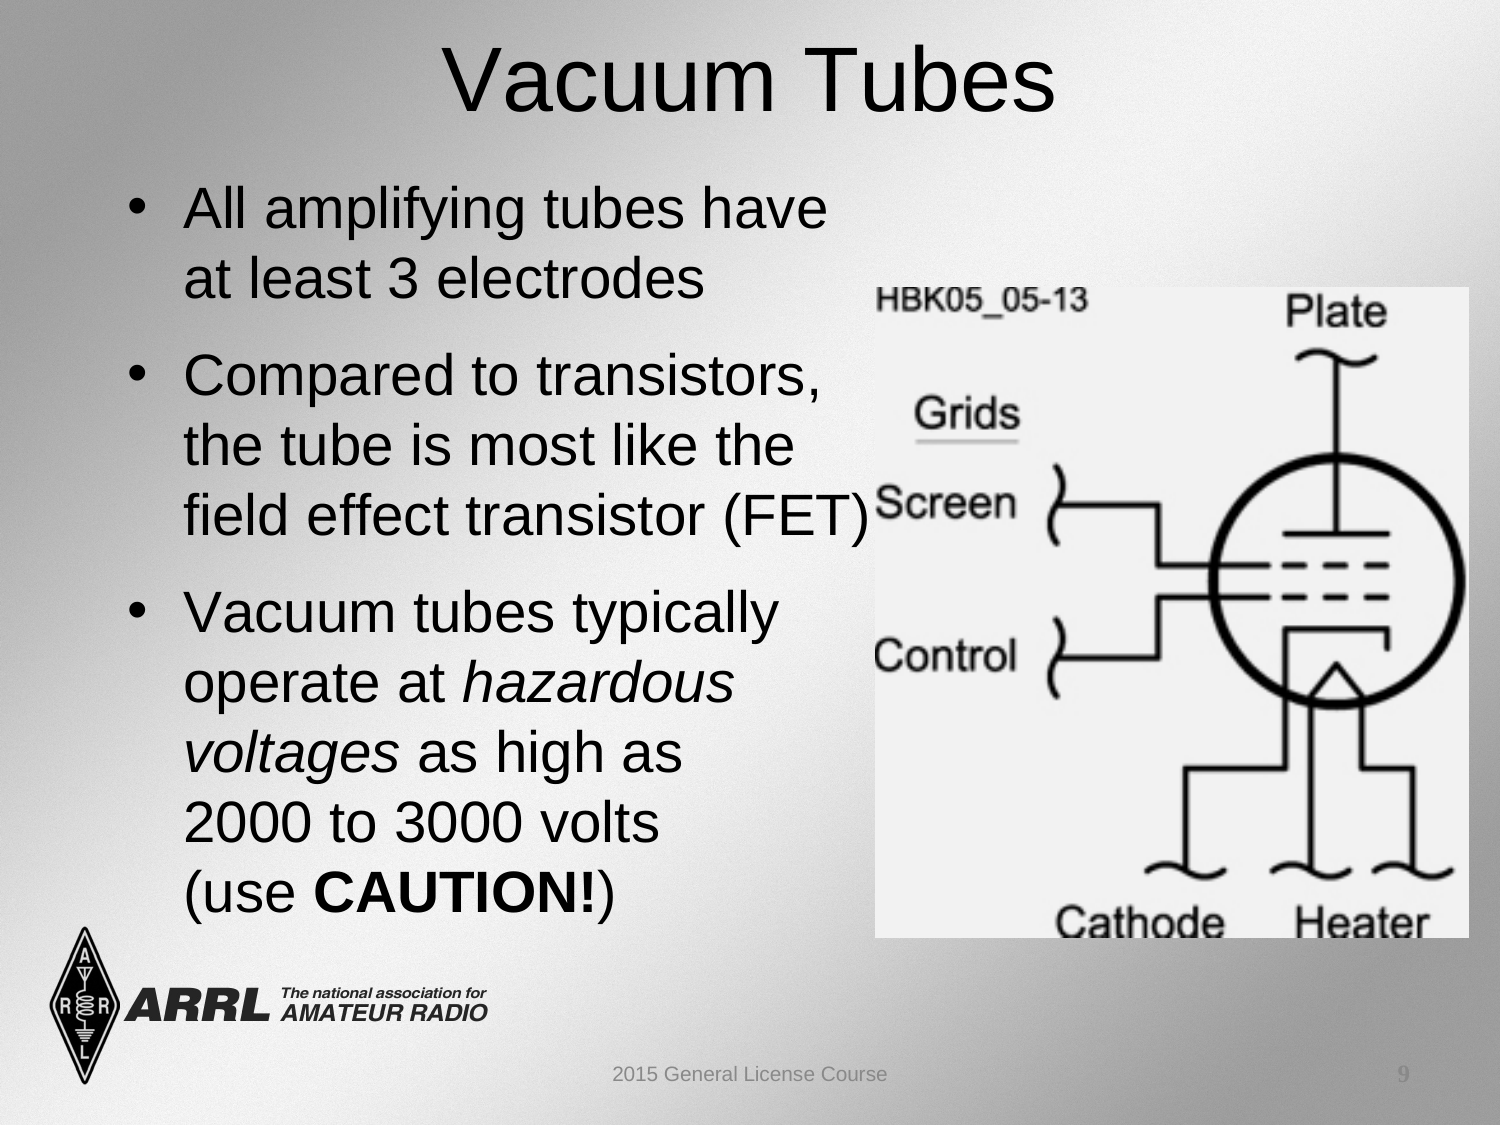

Vacuum Tubes
All amplifying tubes have
at least 3 electrodes
Compared to transistors,
the tube is most like the
field effect transistor (FET)
Vacuum tubes typically
operate at hazardous
voltages as high as
2000 to 3000 volts
(use CAUTION!)
2015 General License Course